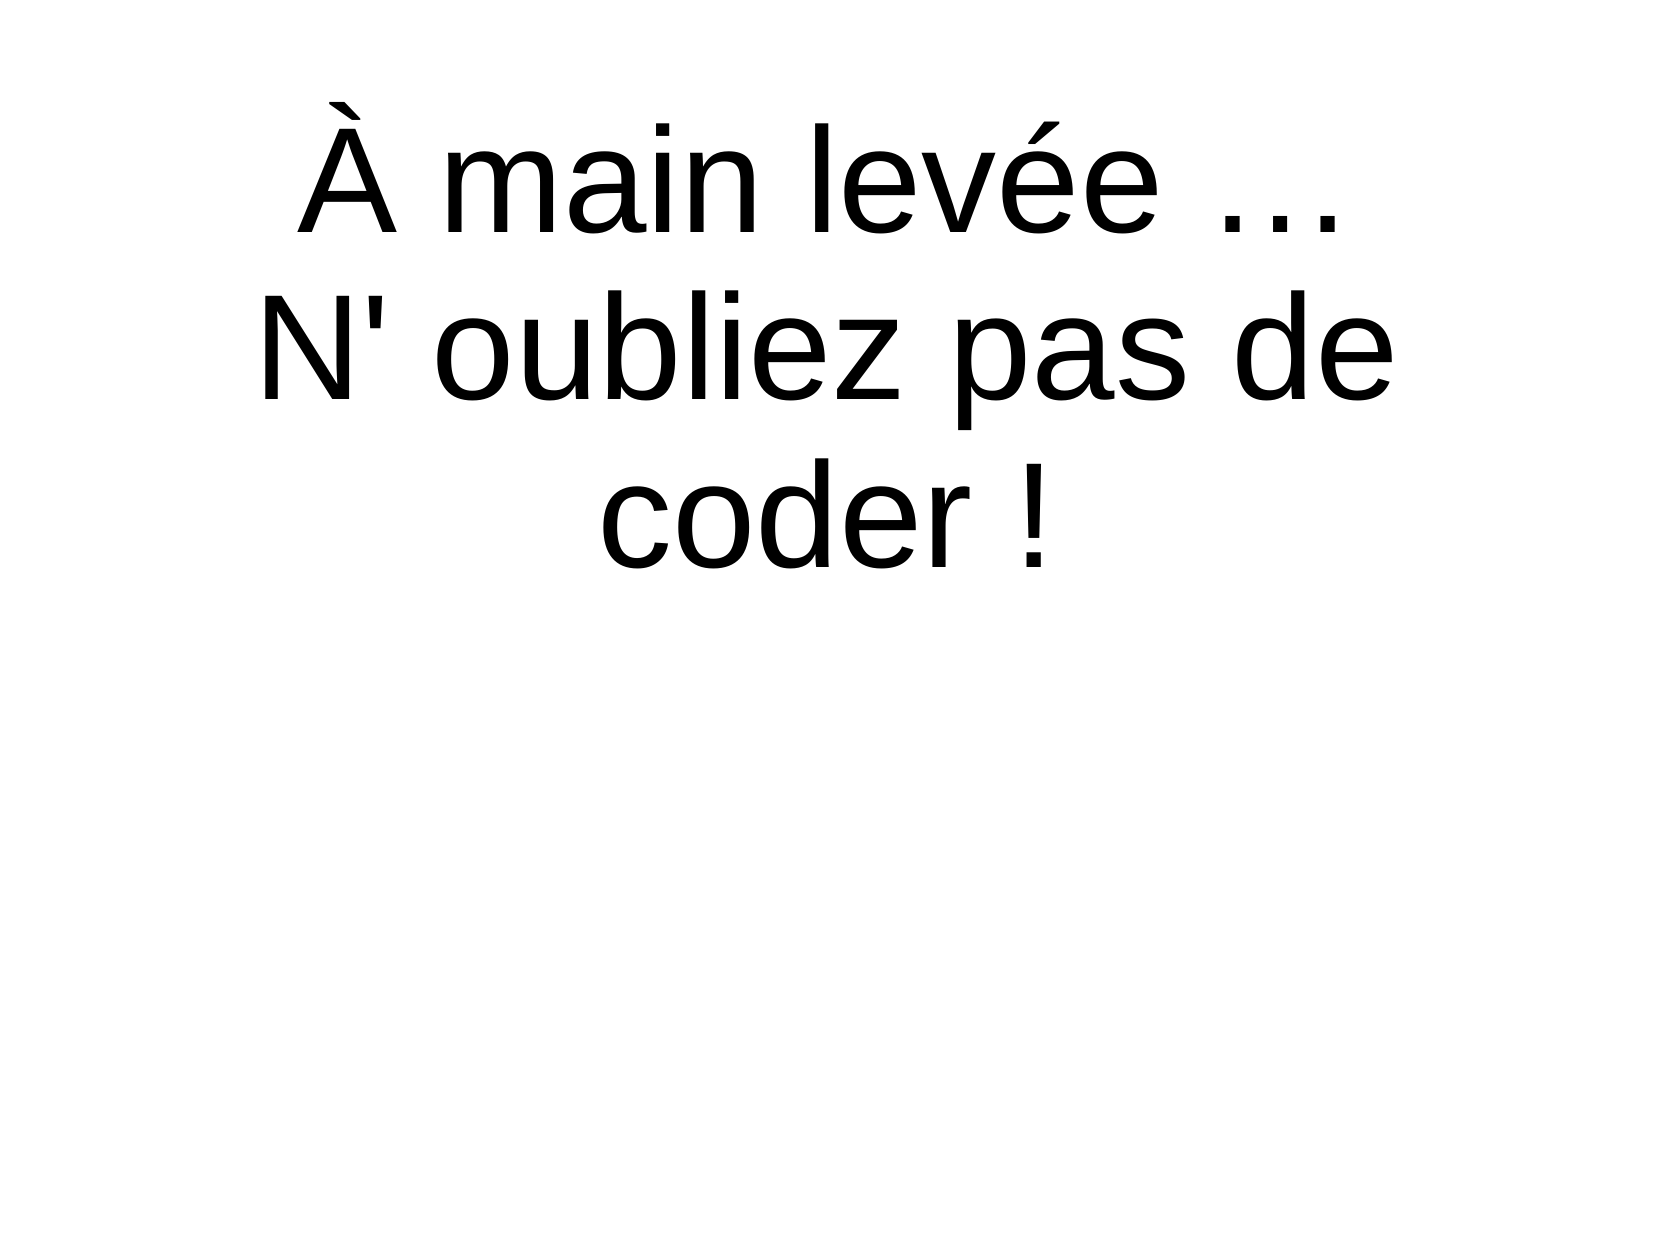

# À main levée …
N' oubliez pas de coder !